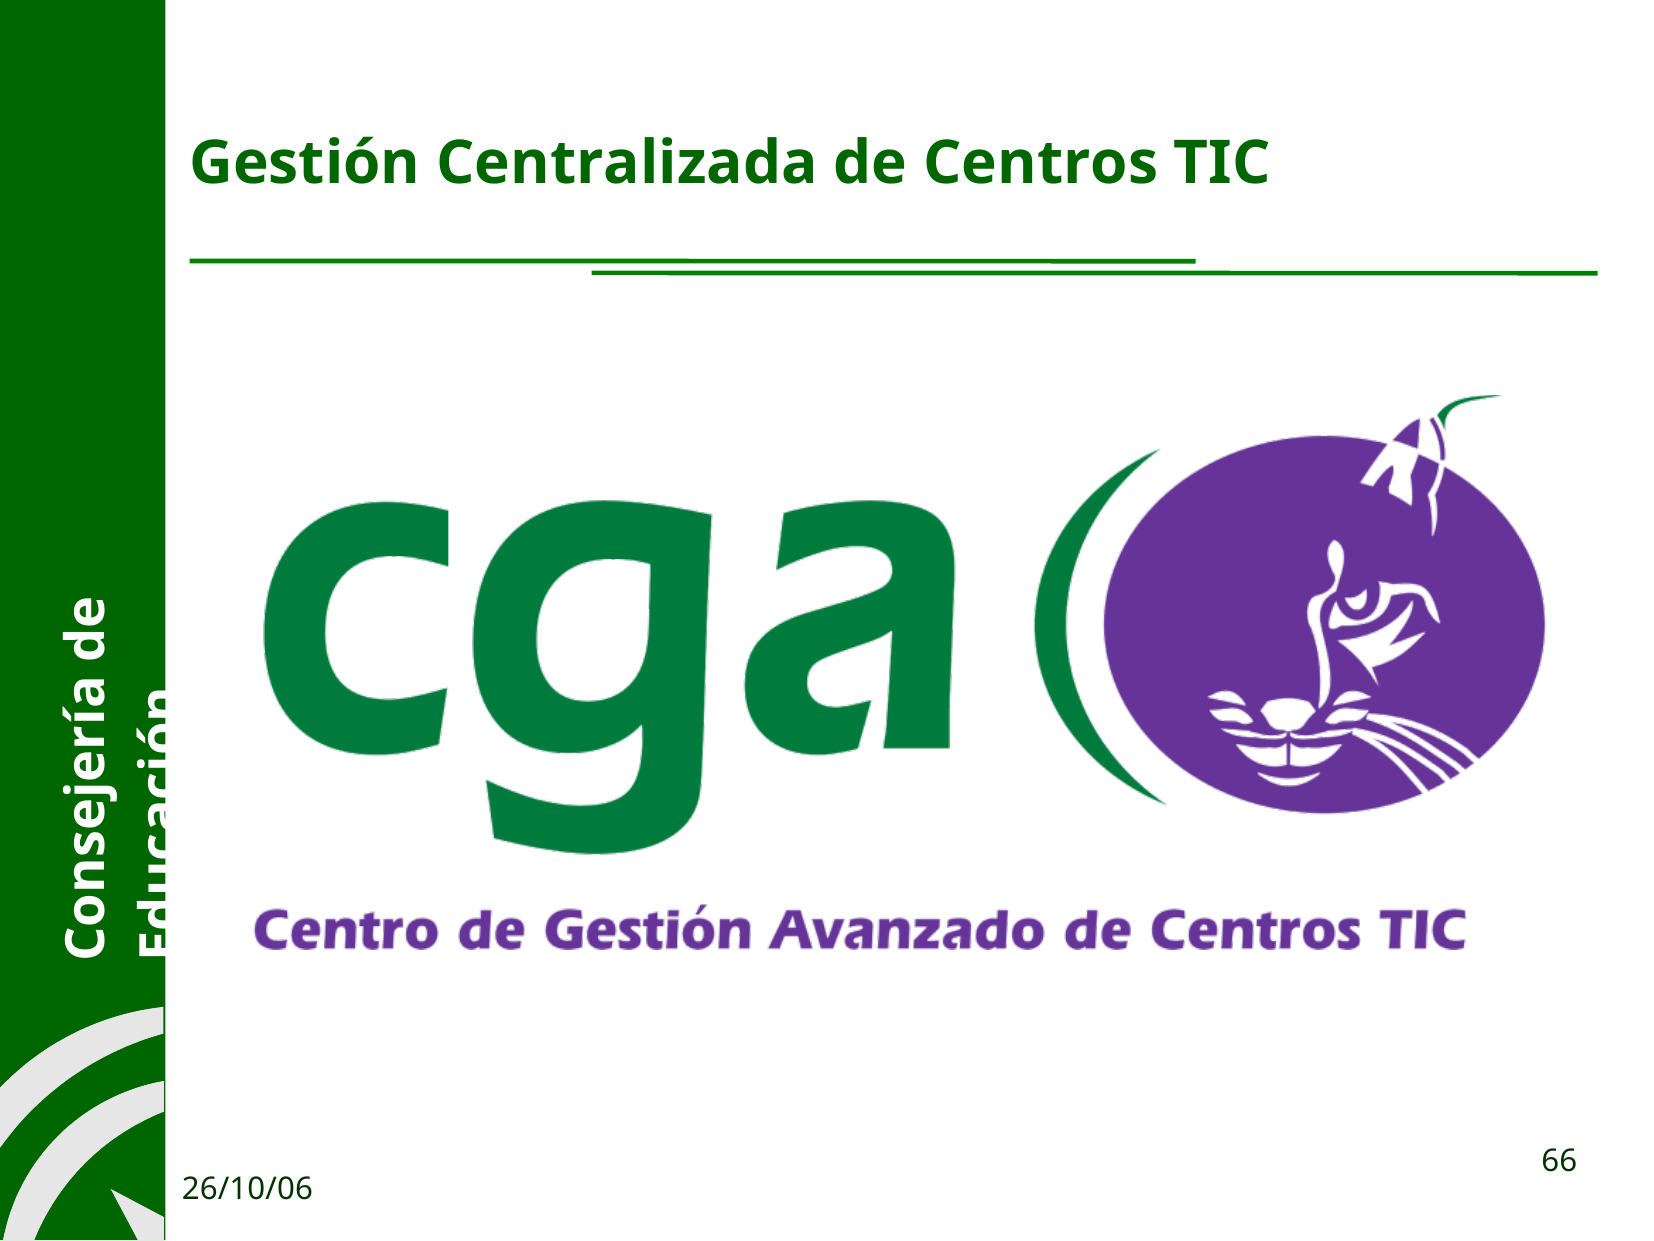

# Gestión Centralizada de Centros TIC
66